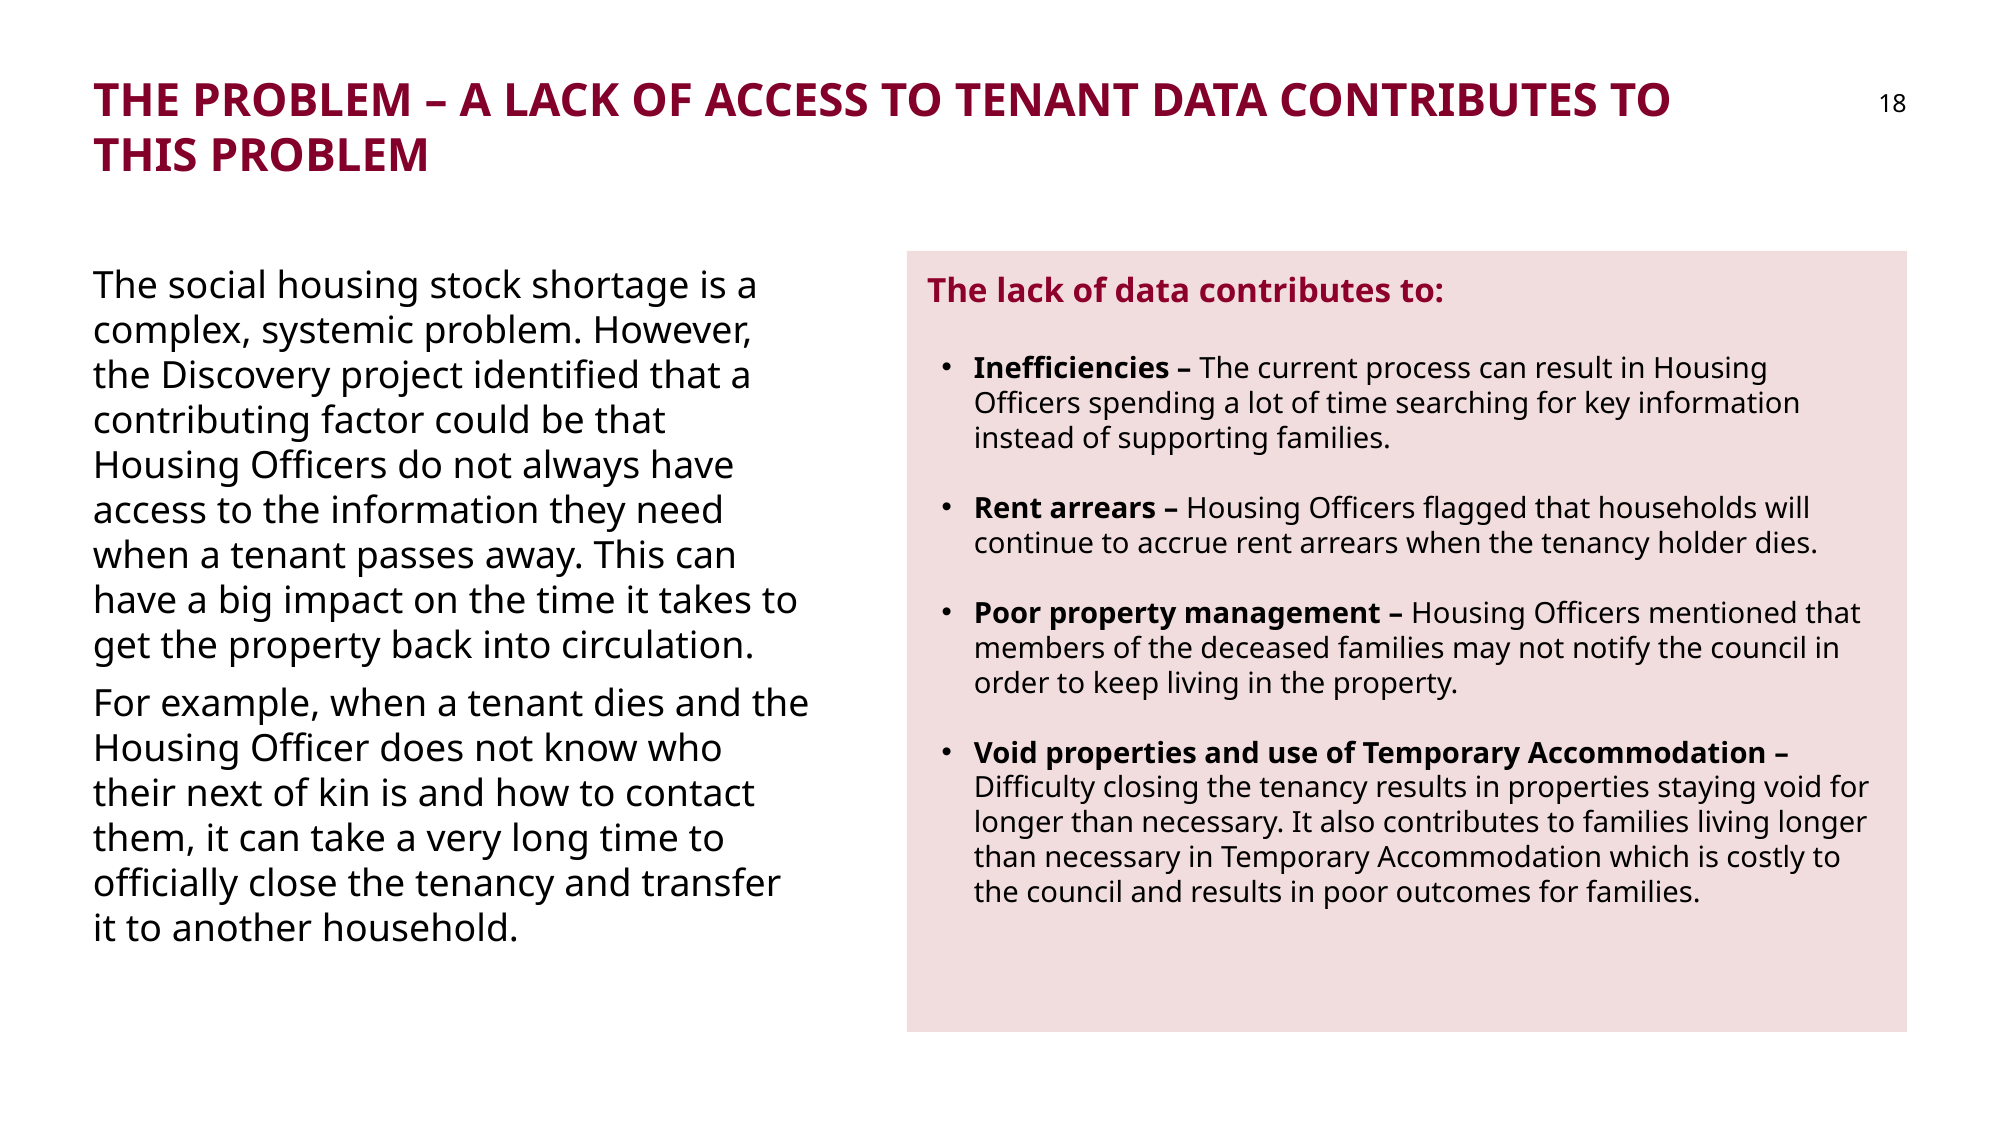

# THE PROBLEM – A LACK OF ACCESS TO TENANT DATA CONTRIBUTES TO THIS PROBLEM
The social housing stock shortage is a complex, systemic problem. However, the Discovery project identified that a contributing factor could be that Housing Officers do not always have access to the information they need when a tenant passes away. This can have a big impact on the time it takes to get the property back into circulation.
For example, when a tenant dies and the Housing Officer does not know who their next of kin is and how to contact them, it can take a very long time to officially close the tenancy and transfer it to another household.
The lack of data contributes to:
Inefficiencies – The current process can result in Housing Officers spending a lot of time searching for key information instead of supporting families.
Rent arrears – Housing Officers flagged that households will continue to accrue rent arrears when the tenancy holder dies.
Poor property management – Housing Officers mentioned that members of the deceased families may not notify the council in order to keep living in the property.
Void properties and use of Temporary Accommodation – Difficulty closing the tenancy results in properties staying void for longer than necessary. It also contributes to families living longer than necessary in Temporary Accommodation which is costly to the council and results in poor outcomes for families.